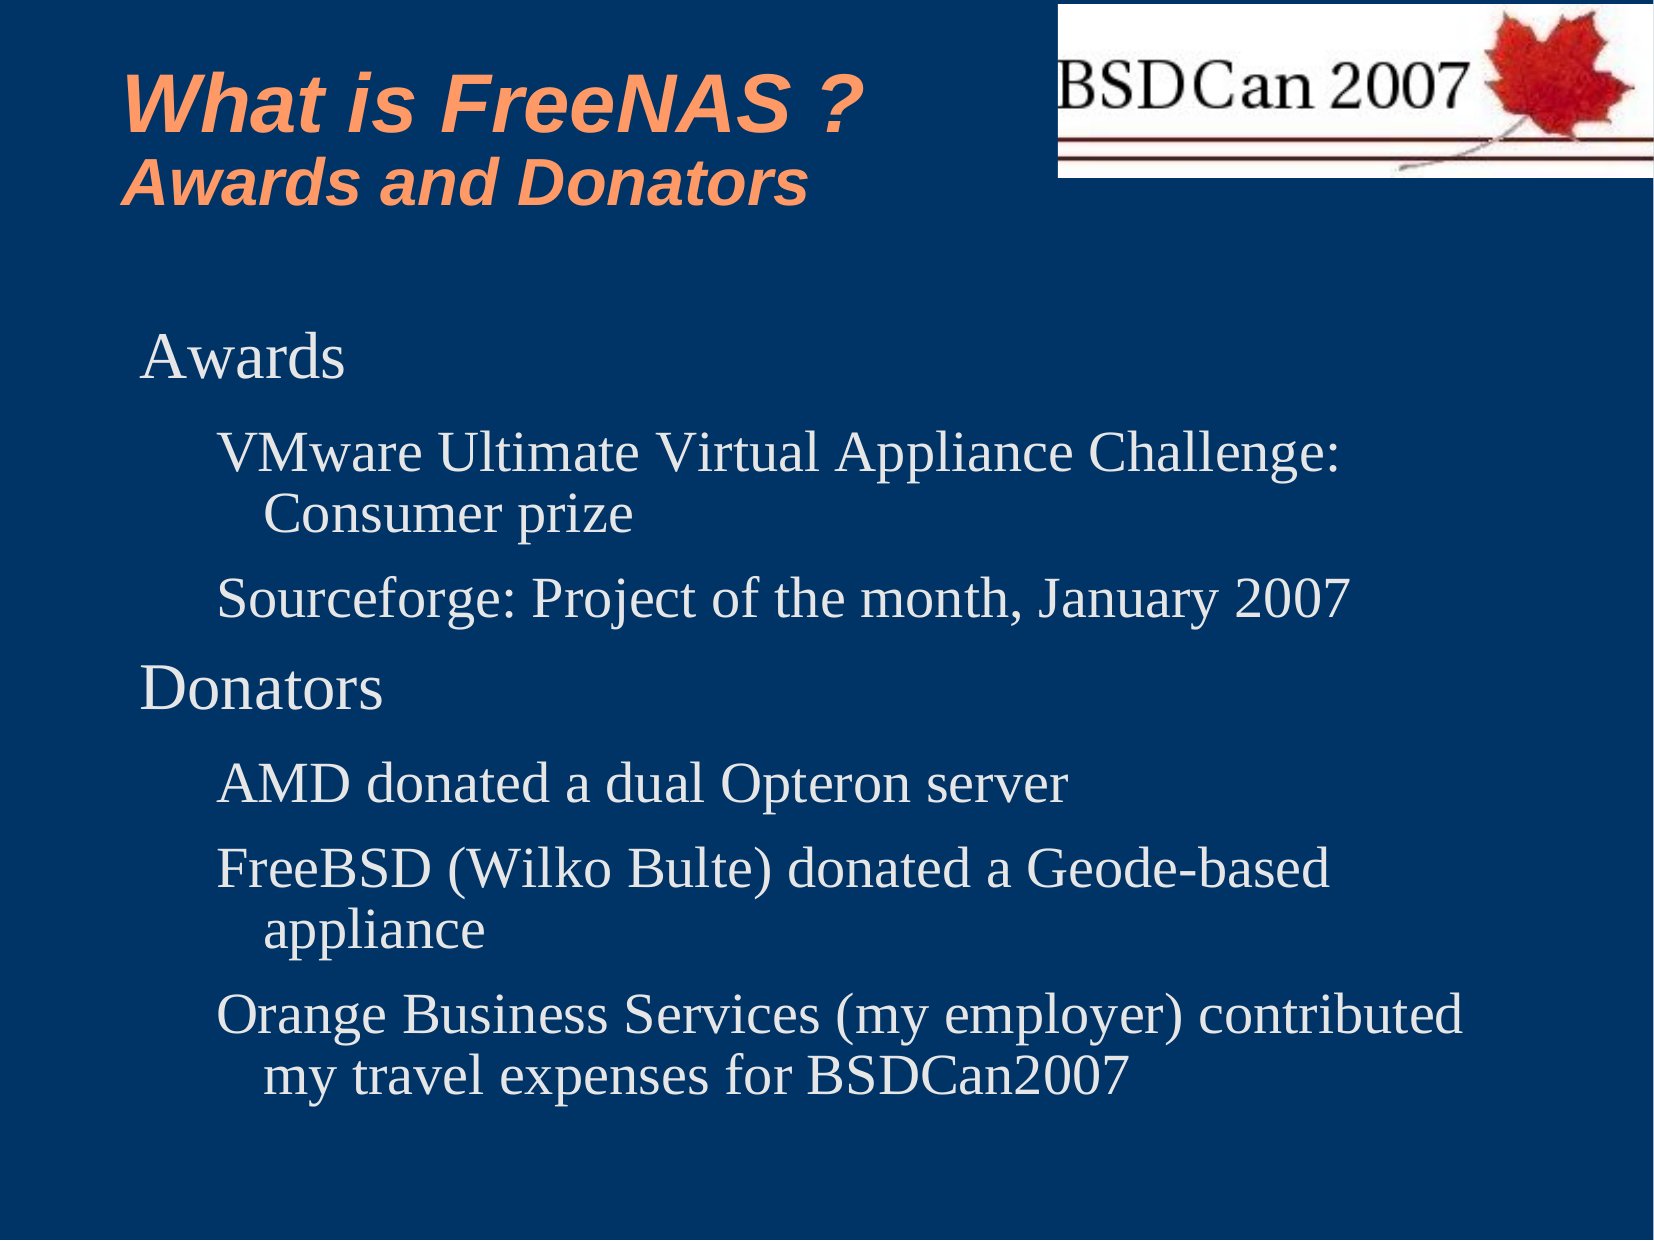

# What is FreeNAS ? Awards and Donators
Awards
VMware Ultimate Virtual Appliance Challenge: Consumer prize
Sourceforge: Project of the month, January 2007
Donators
AMD donated a dual Opteron server
FreeBSD (Wilko Bulte) donated a Geode-based appliance
Orange Business Services (my employer) contributed my travel expenses for BSDCan2007